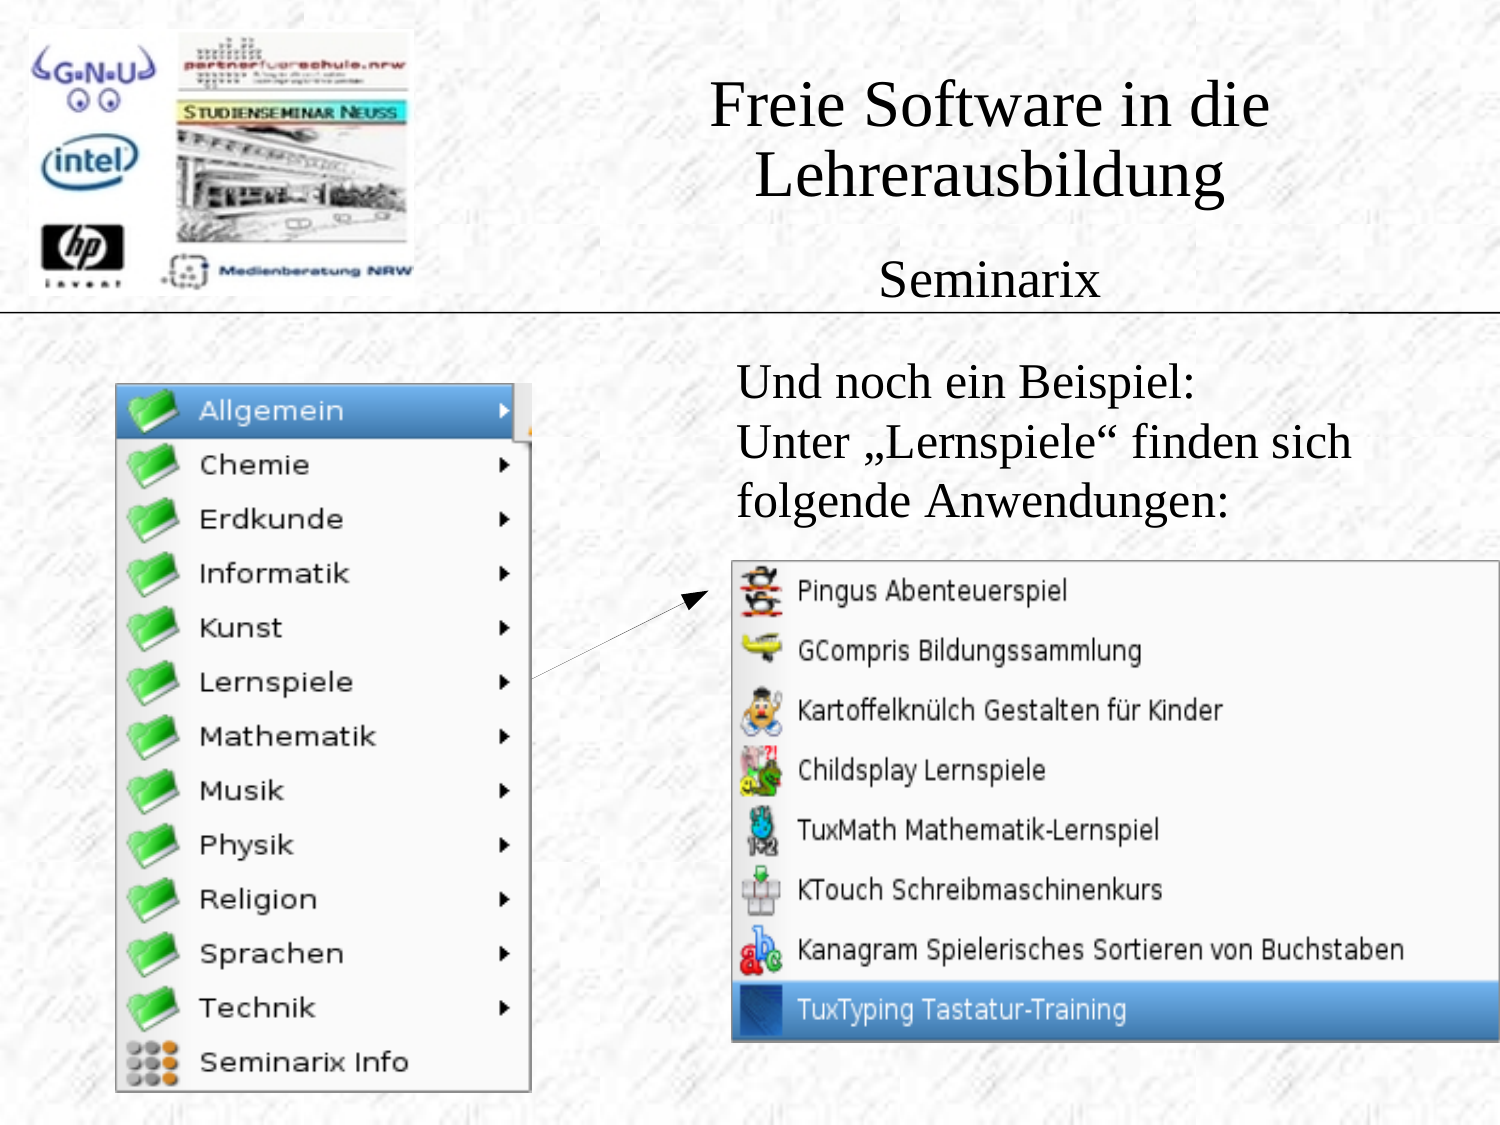

Freie Software in die Lehrerausbildung
Seminarix
Und noch ein Beispiel:
Unter „Lernspiele“ finden sich folgende Anwendungen: